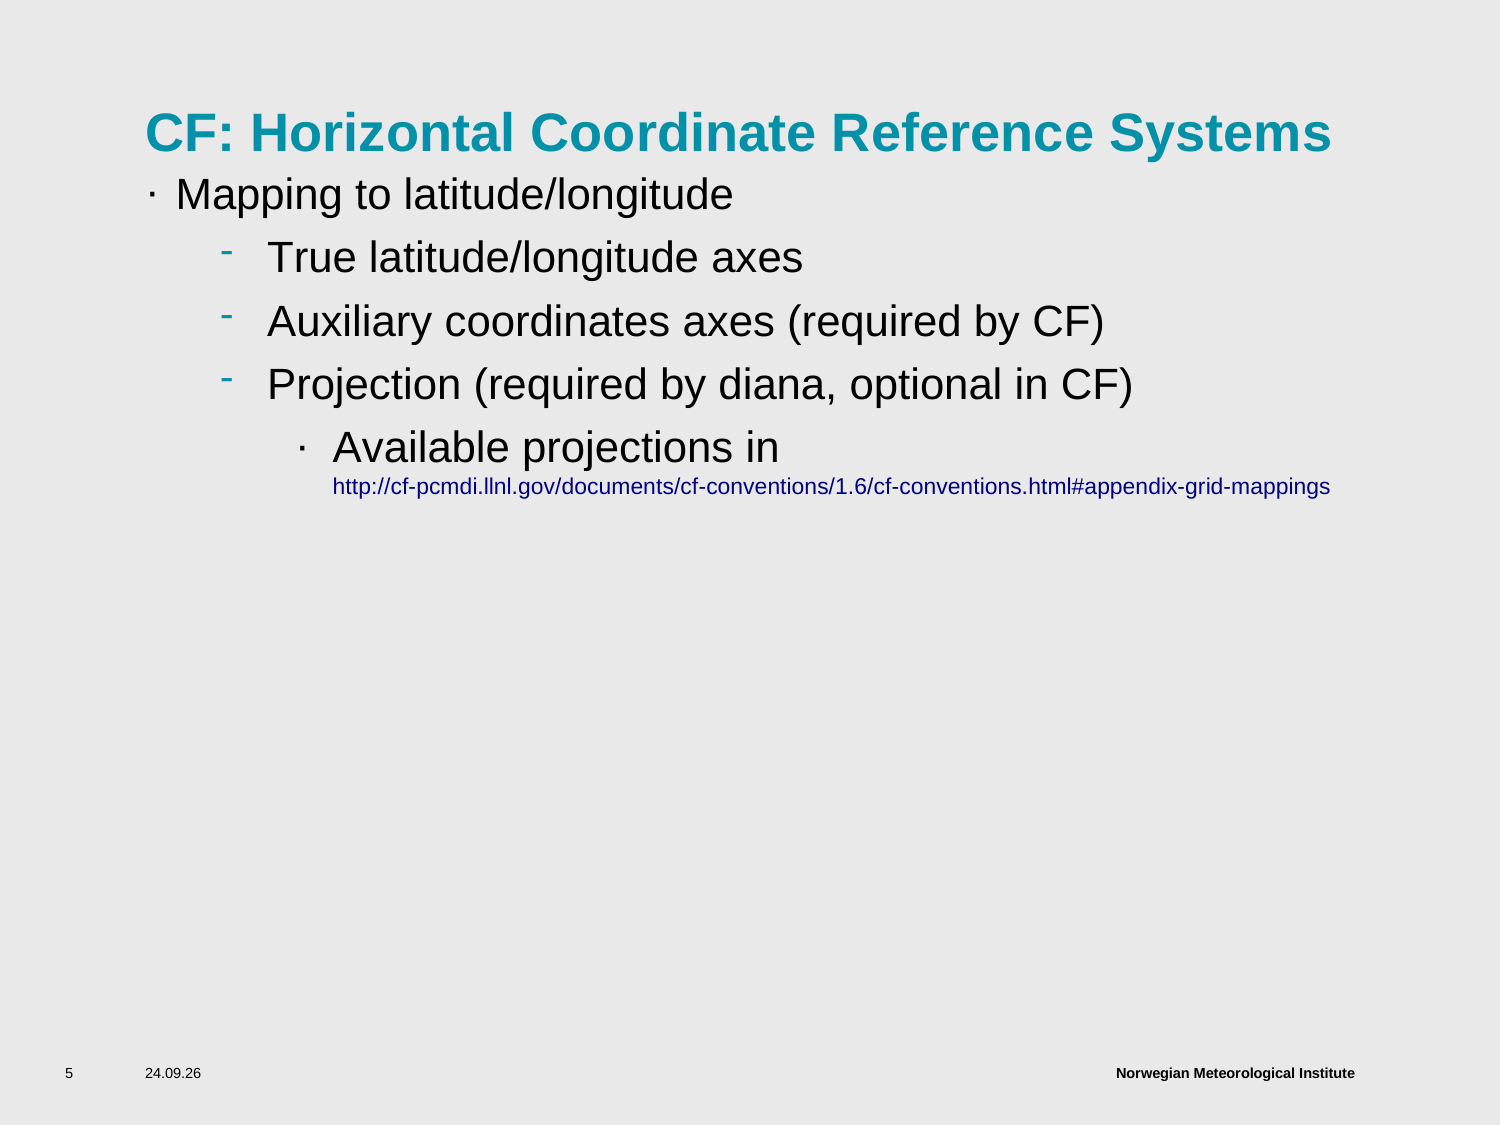

# CF: Horizontal Coordinate Reference Systems
Mapping to latitude/longitude
True latitude/longitude axes
Auxiliary coordinates axes (required by CF)
Projection (required by diana, optional in CF)
Available projections in http://cf-pcmdi.llnl.gov/documents/cf-conventions/1.6/cf-conventions.html#appendix-grid-mappings